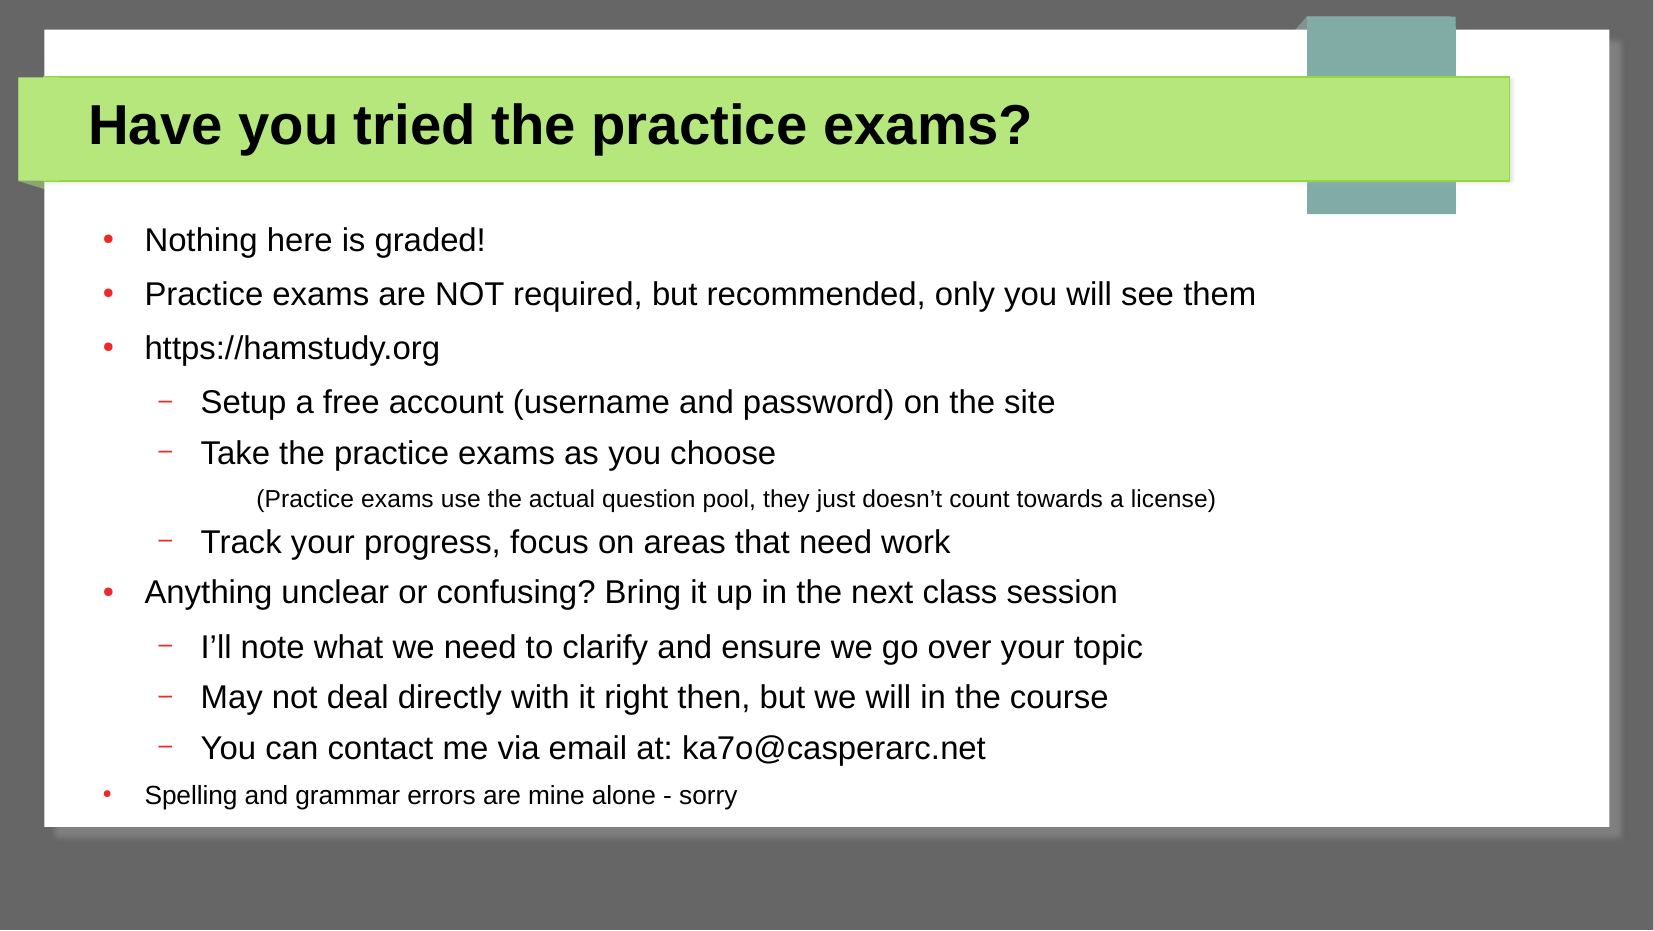

# Have you tried the practice exams?
Nothing here is graded!
Practice exams are NOT required, but recommended, only you will see them
https://hamstudy.org
Setup a free account (username and password) on the site
Take the practice exams as you choose
(Practice exams use the actual question pool, they just doesn’t count towards a license)
Track your progress, focus on areas that need work
Anything unclear or confusing? Bring it up in the next class session
I’ll note what we need to clarify and ensure we go over your topic
May not deal directly with it right then, but we will in the course
You can contact me via email at: ka7o@casperarc.net
Spelling and grammar errors are mine alone - sorry